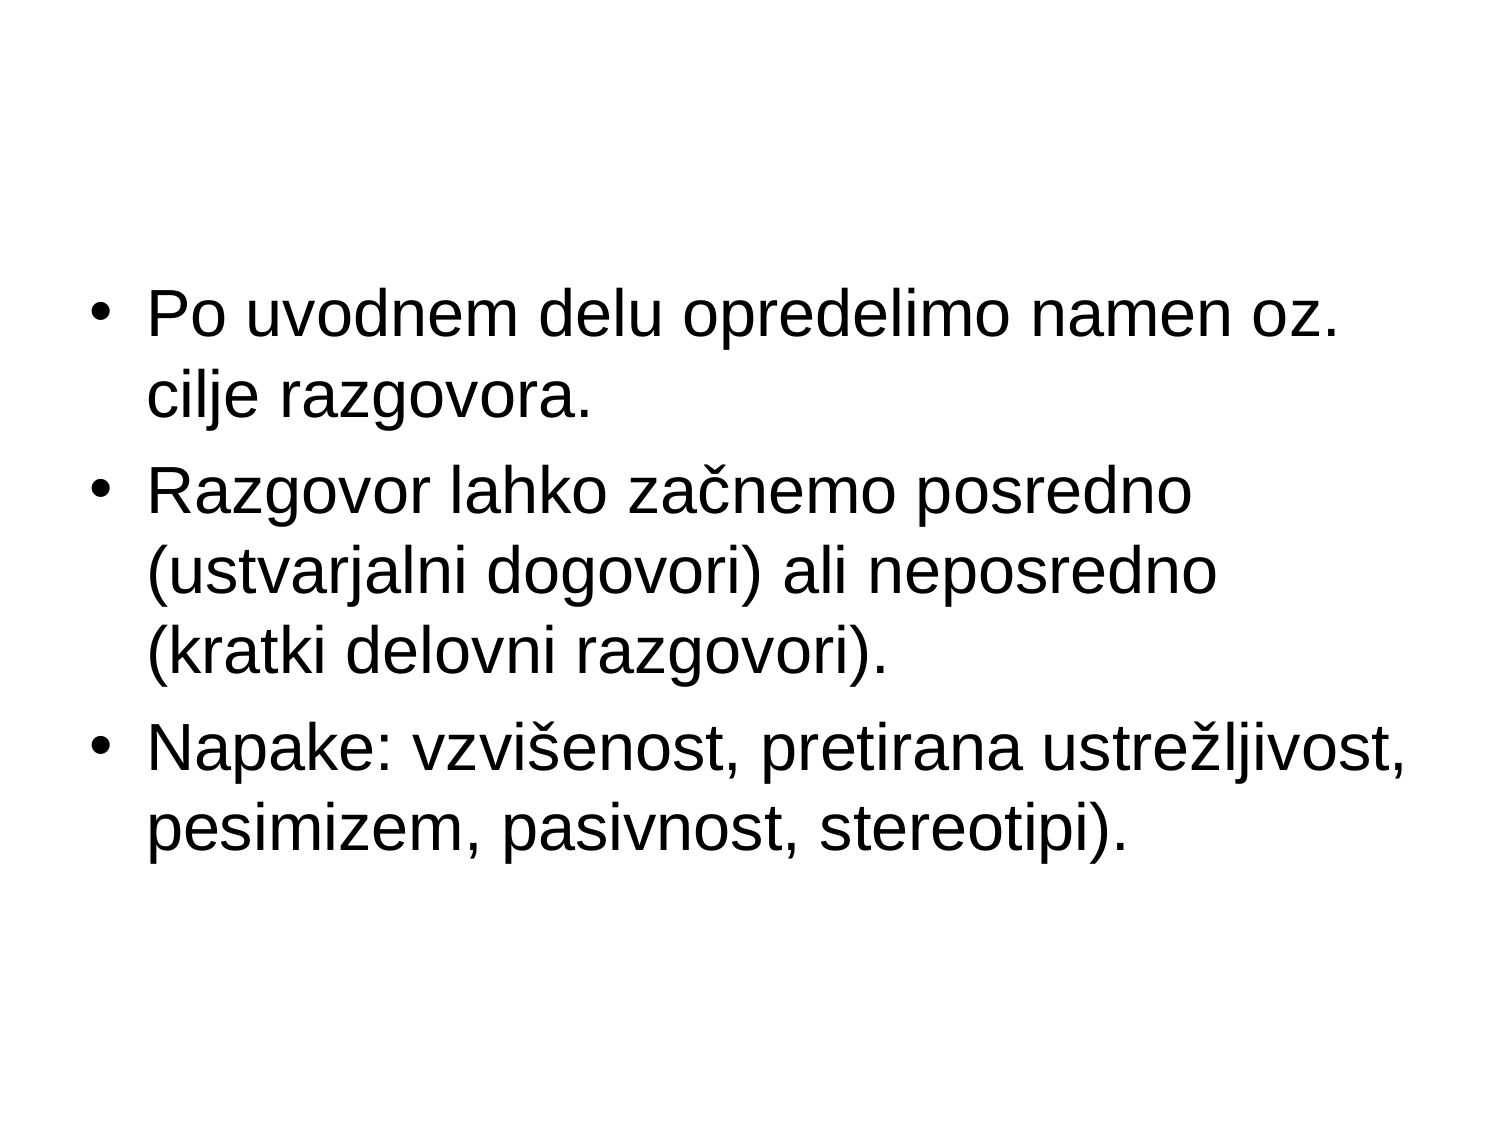

#
Po uvodnem delu opredelimo namen oz. cilje razgovora.
Razgovor lahko začnemo posredno (ustvarjalni dogovori) ali neposredno (kratki delovni razgovori).
Napake: vzvišenost, pretirana ustrežljivost, pesimizem, pasivnost, stereotipi).